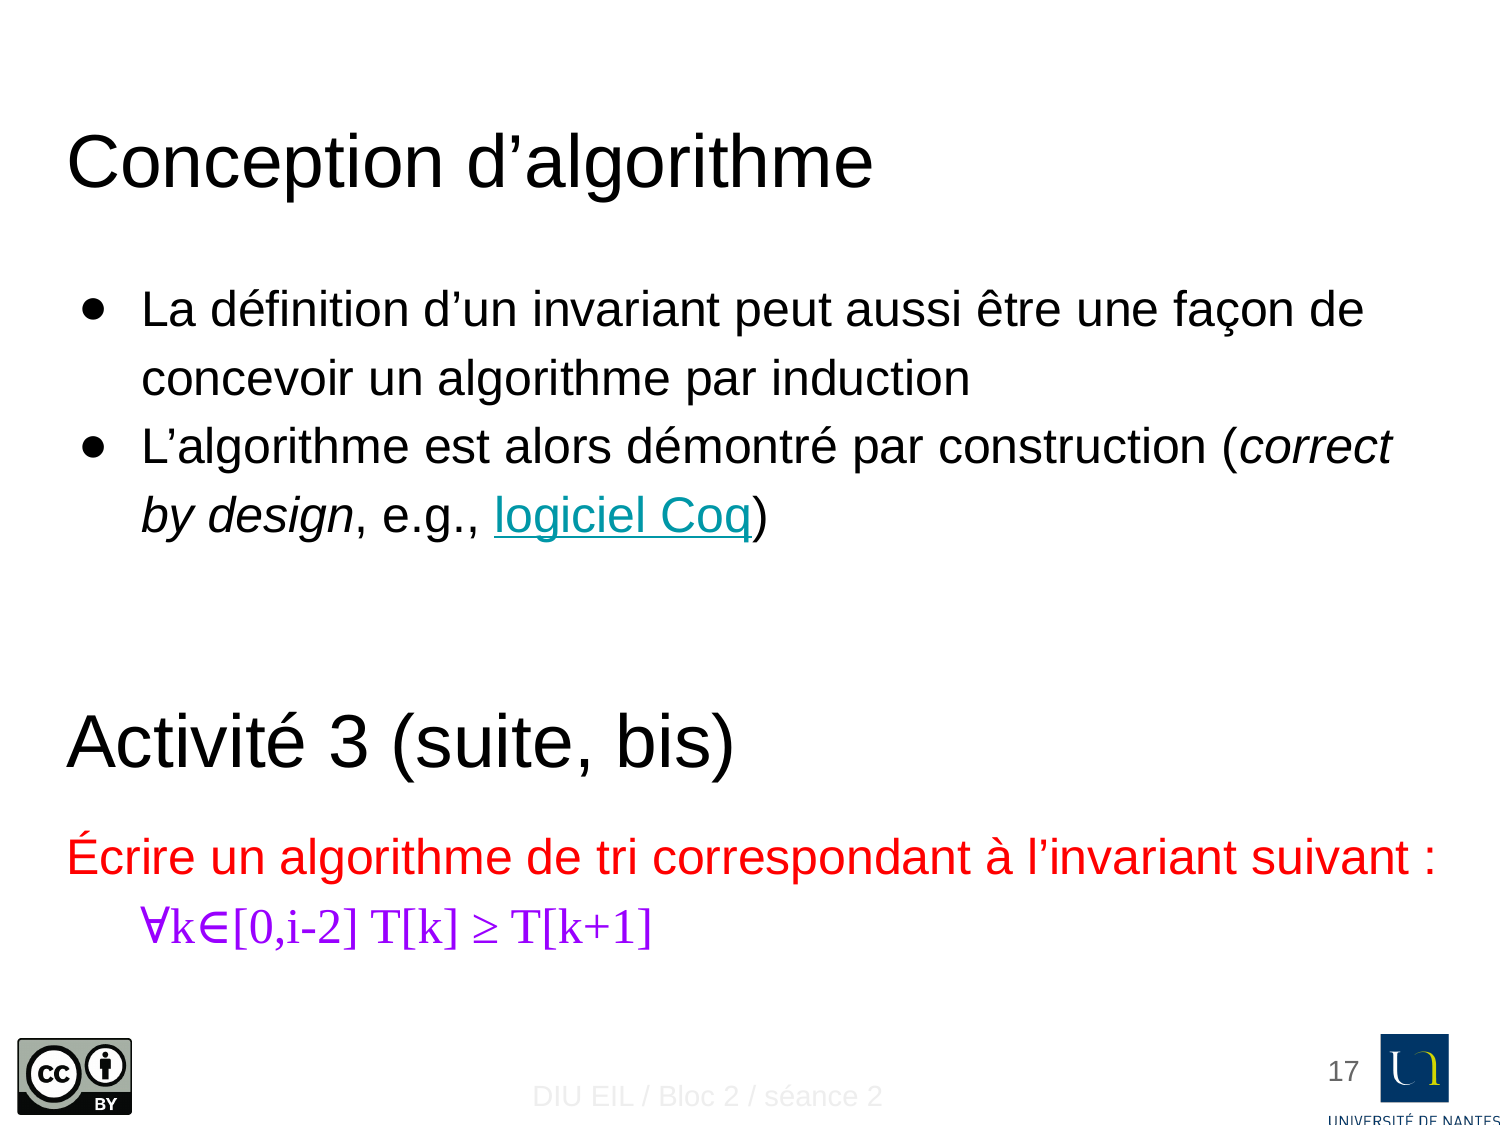

# Conception d’algorithme
La définition d’un invariant peut aussi être une façon de concevoir un algorithme par induction
L’algorithme est alors démontré par construction (correct by design, e.g., logiciel Coq)
Activité 3 (suite, bis)
Écrire un algorithme de tri correspondant à l’invariant suivant :
	∀k∈[0,i-2] T[k] ≥ T[k+1]